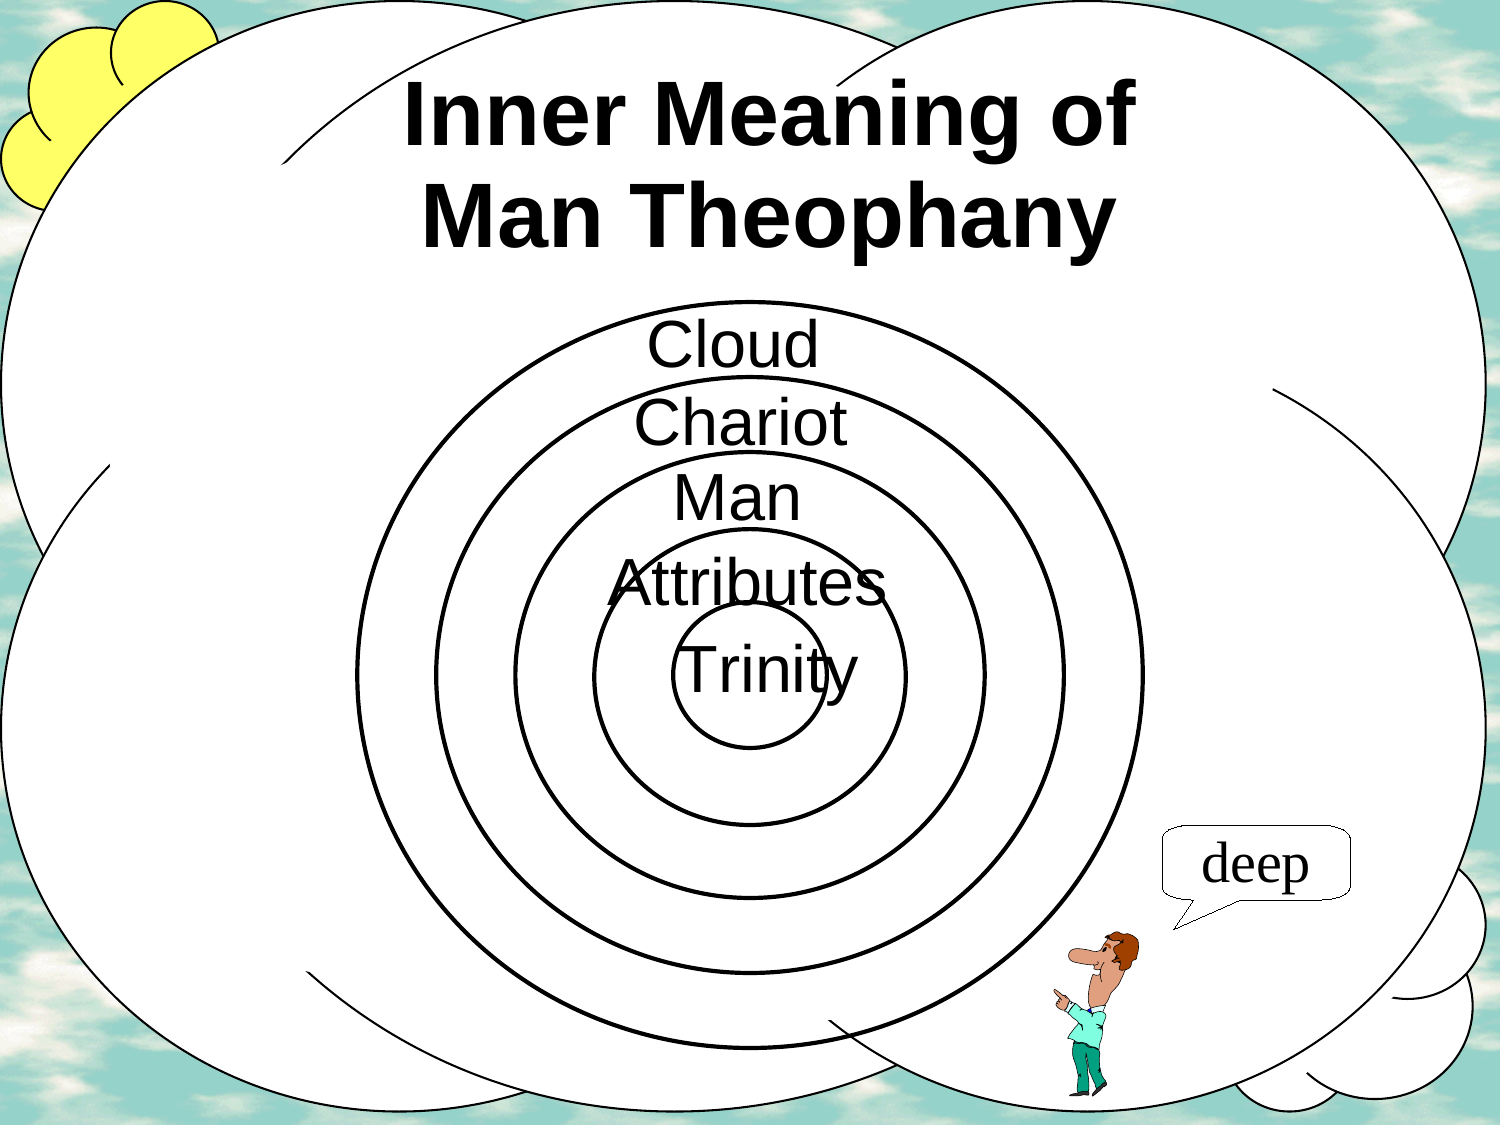

# Inner Meaning of Man Theophany
Cloud
Chariot
Man
Attributes
Trinity
deep